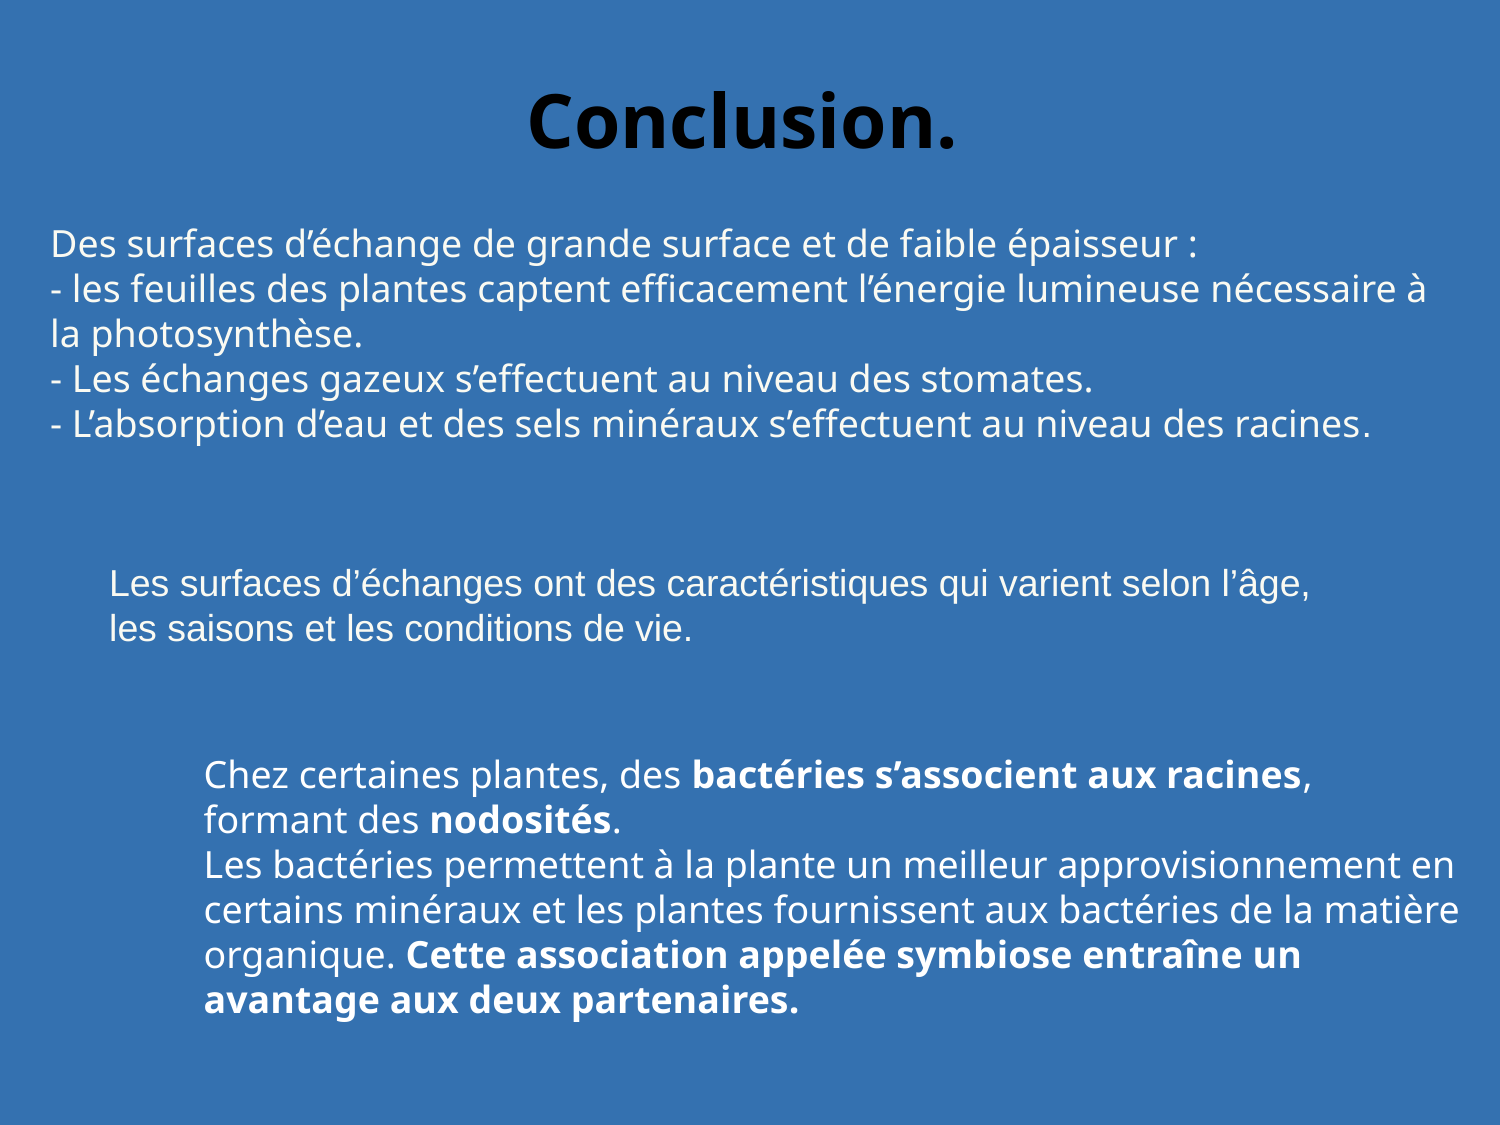

Conclusion.
Des surfaces d’échange de grande surface et de faible épaisseur :
- les feuilles des plantes captent efficacement l’énergie lumineuse nécessaire à la photosynthèse.
- Les échanges gazeux s’effectuent au niveau des stomates.
- L’absorption d’eau et des sels minéraux s’effectuent au niveau des racines.
Les surfaces d’échanges ont des caractéristiques qui varient selon l’âge, les saisons et les conditions de vie.
Chez certaines plantes, des bactéries s’associent aux racines, formant des nodosités.
Les bactéries permettent à la plante un meilleur approvisionnement en certains minéraux et les plantes fournissent aux bactéries de la matière organique. Cette association appelée symbiose entraîne un avantage aux deux partenaires.